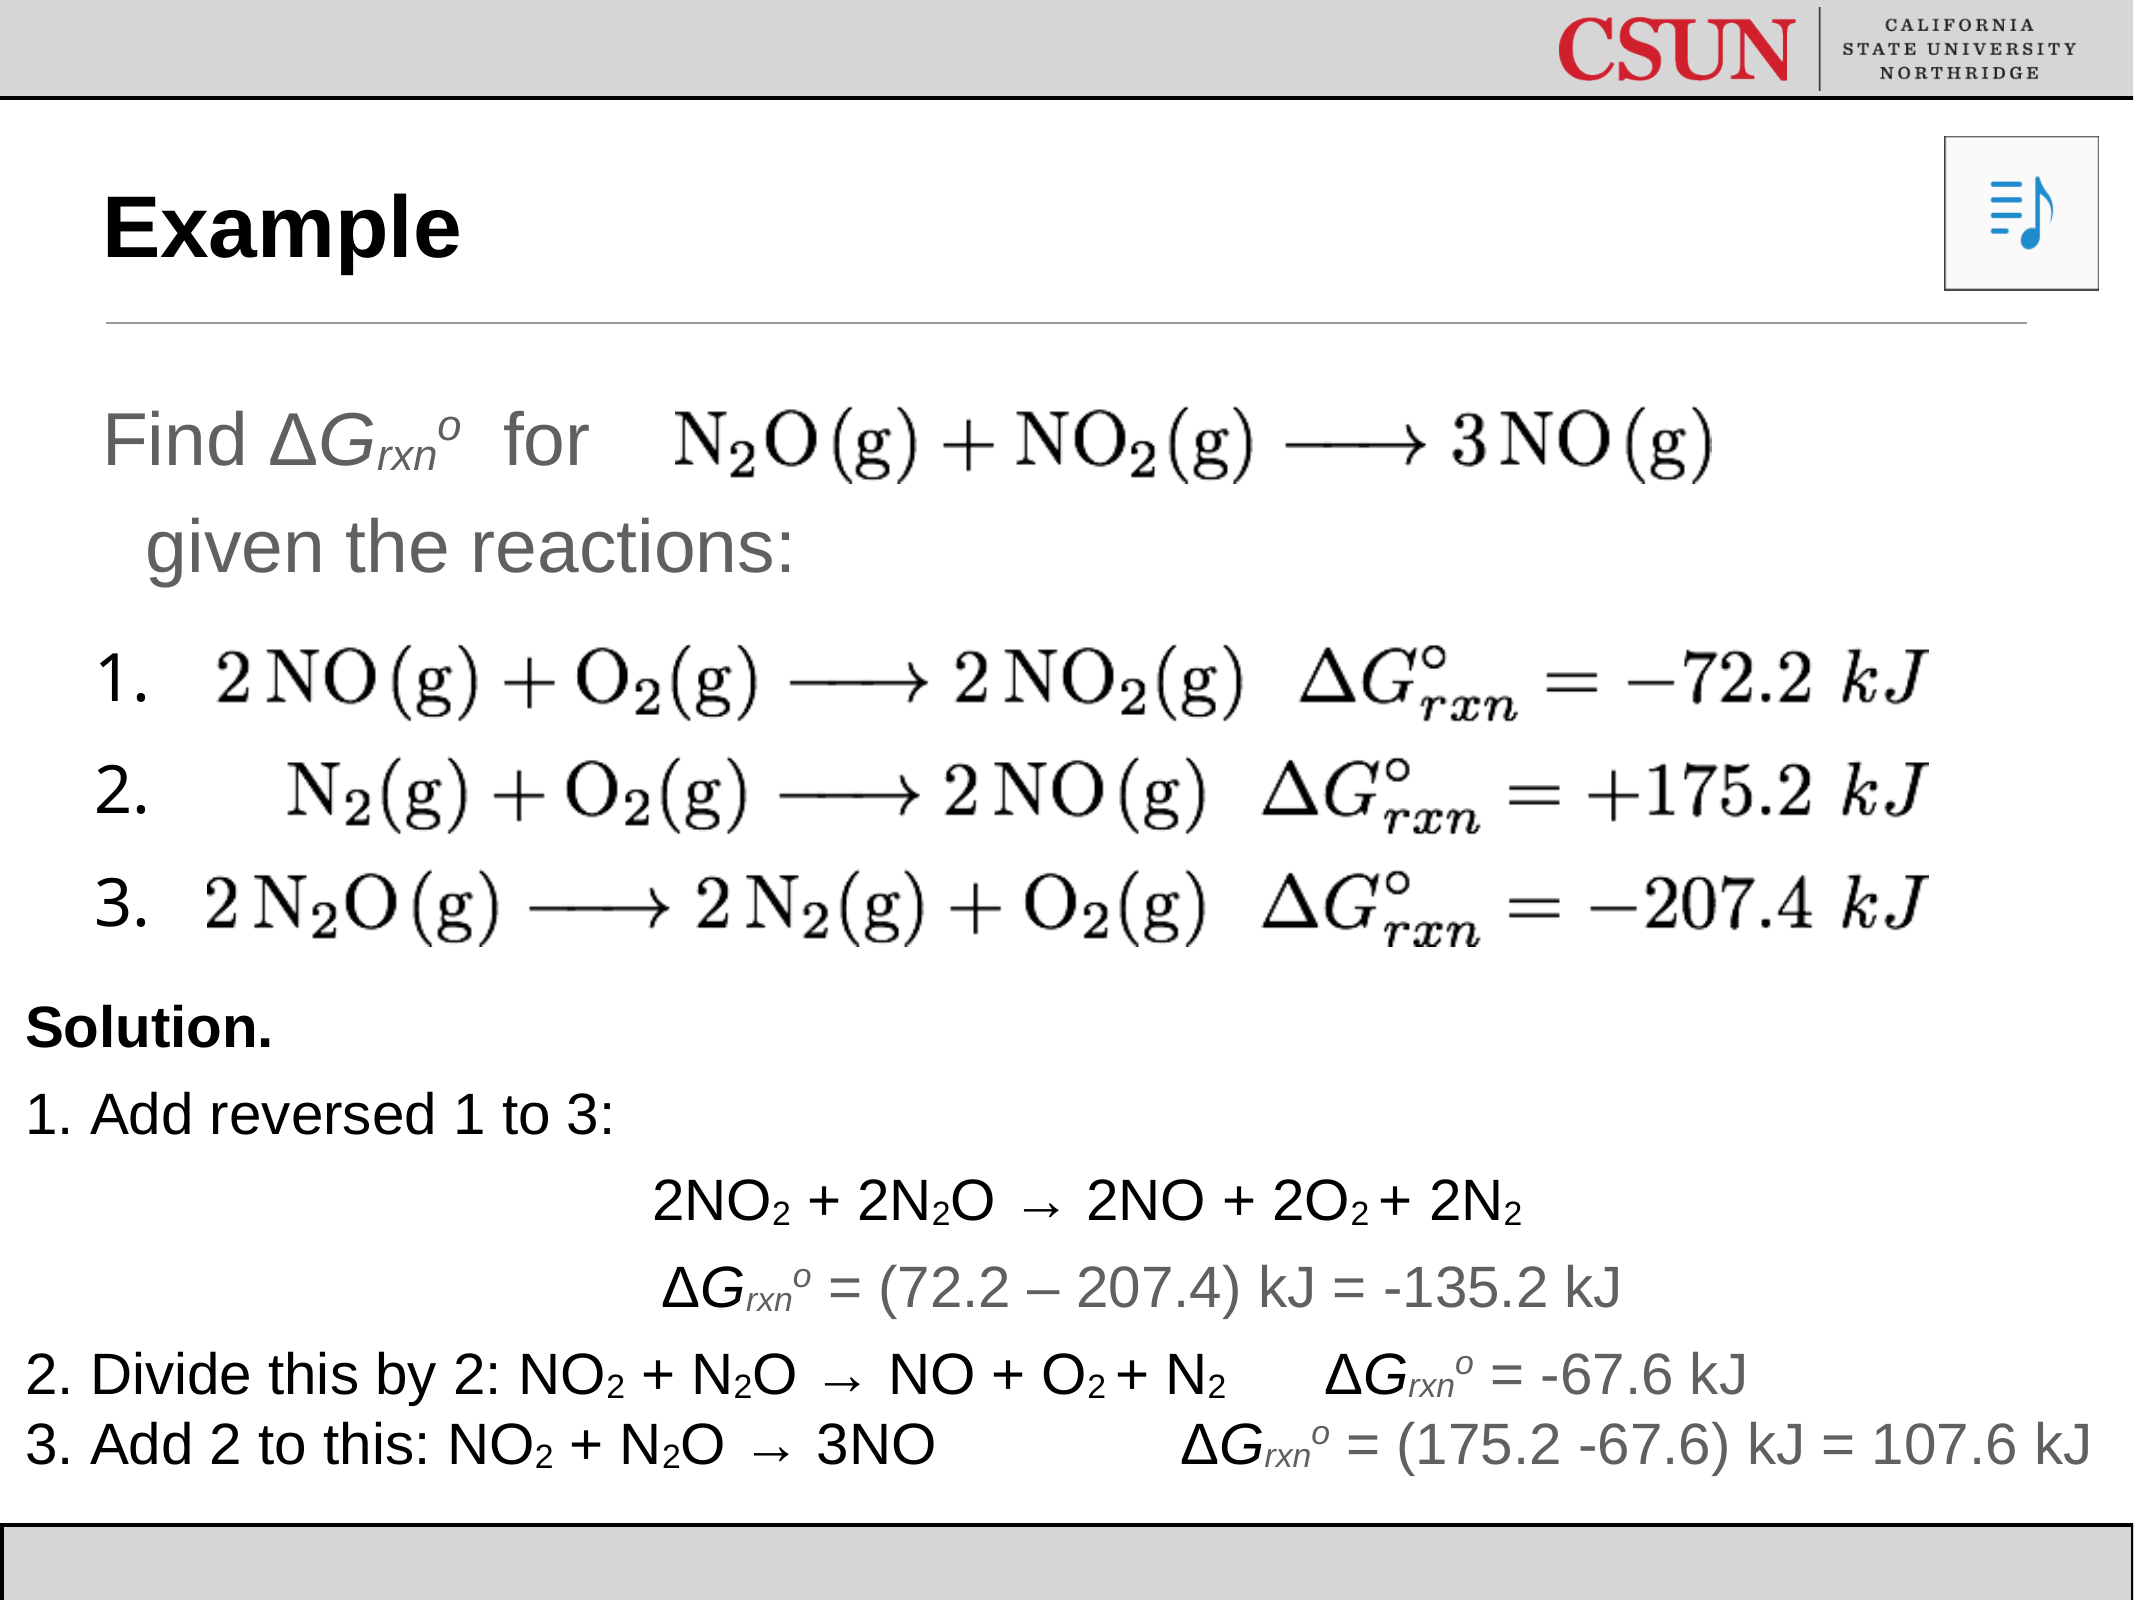

# Example
Find ΔGrxno for
given the reactions:
1.
2.
3.
Solution.
1. Add reversed 1 to 3:
							2NO2 + 2N2O → 2NO + 2O2 + 2N2
 ΔGrxno = (72.2 – 207.4) kJ = -135.2 kJ
2. Divide this by 2: NO2 + N2O → NO + O2 + N2 ΔGrxno = -67.6 kJ
3. Add 2 to this: NO2 + N2O → 3NO ΔGrxno = (175.2 -67.6) kJ = 107.6 kJ